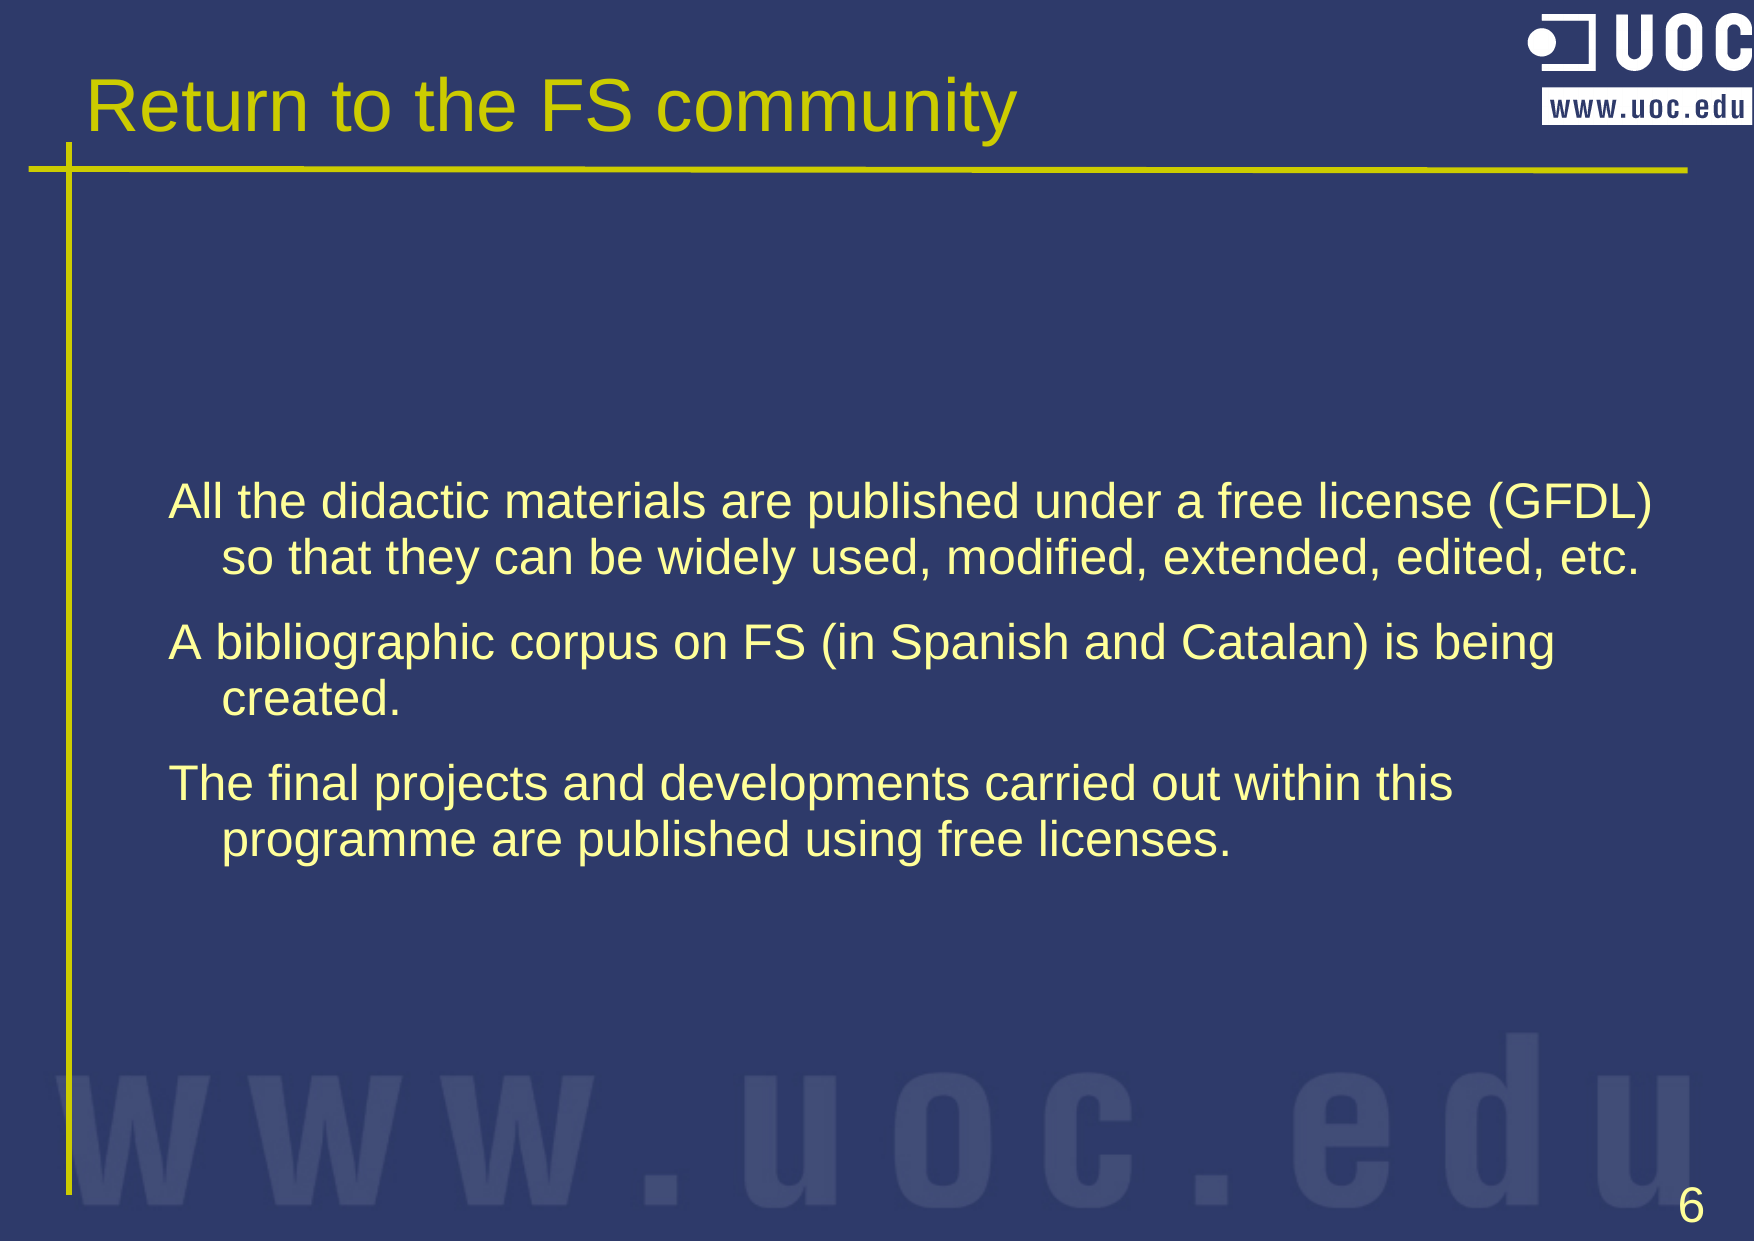

Return to the FS community
# All the didactic materials are published under a free license (GFDL) so that they can be widely used, modified, extended, edited, etc.
A bibliographic corpus on FS (in Spanish and Catalan) is being created.
The final projects and developments carried out within this programme are published using free licenses.